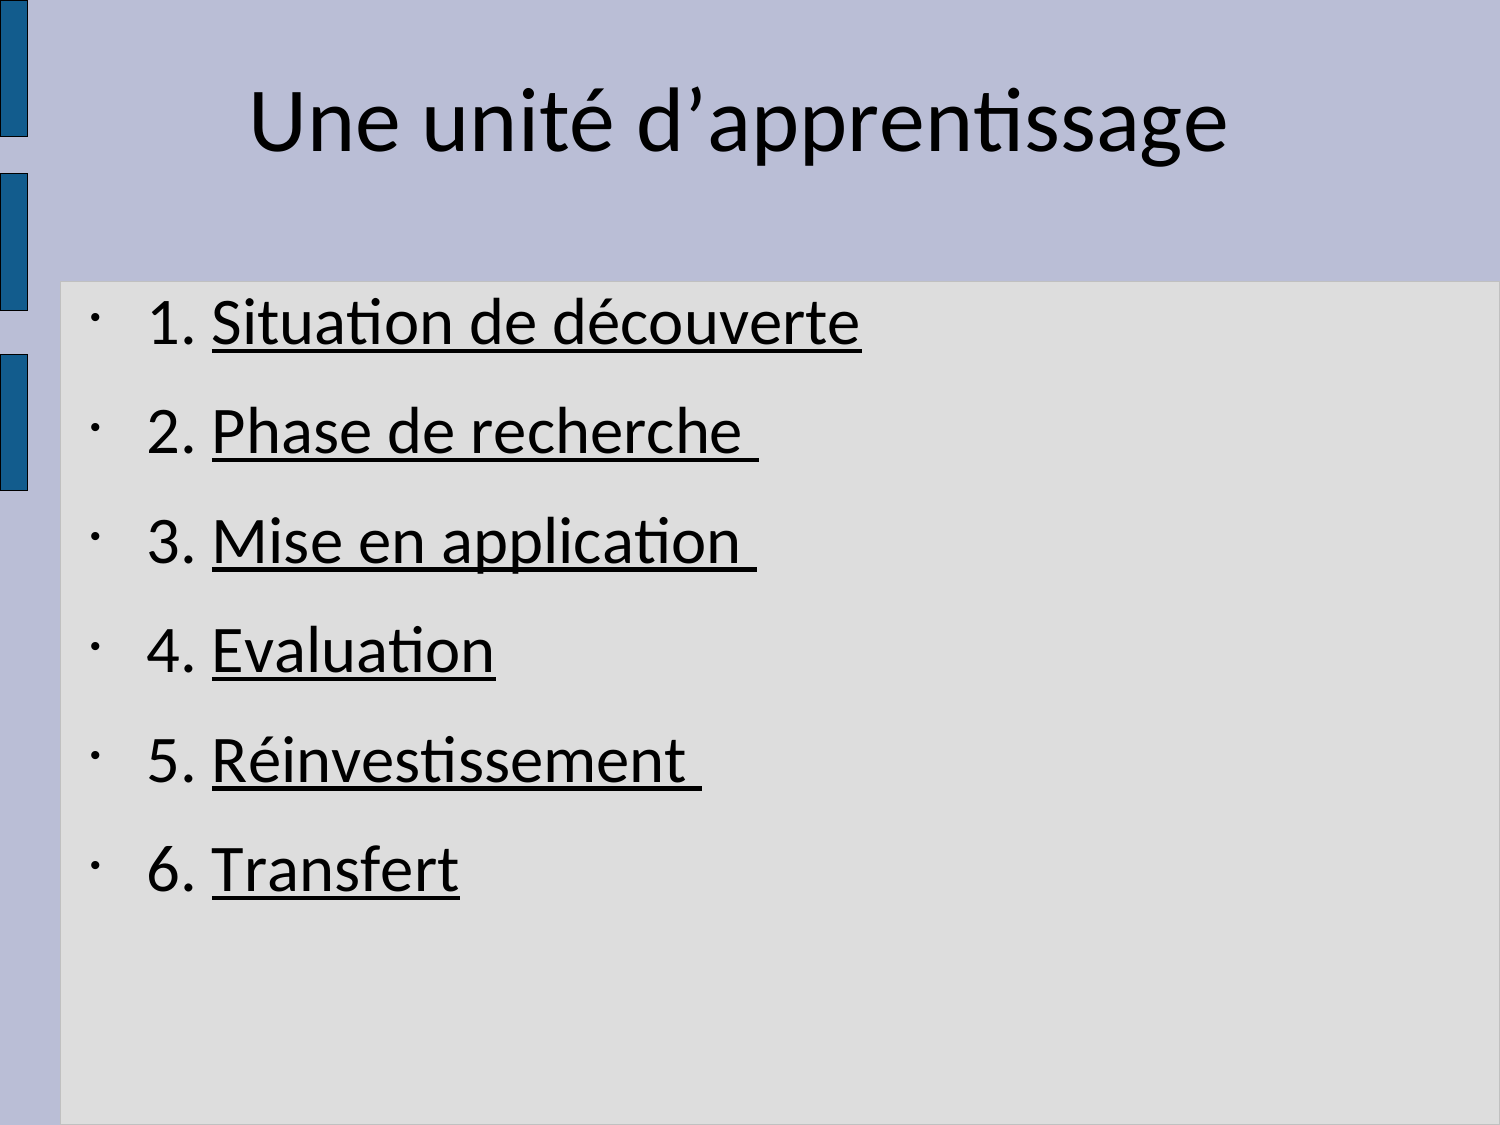

# Une unité d’apprentissage
1. Situation de découverte
2. Phase de recherche
3. Mise en application
4. Evaluation
5. Réinvestissement
6. Transfert